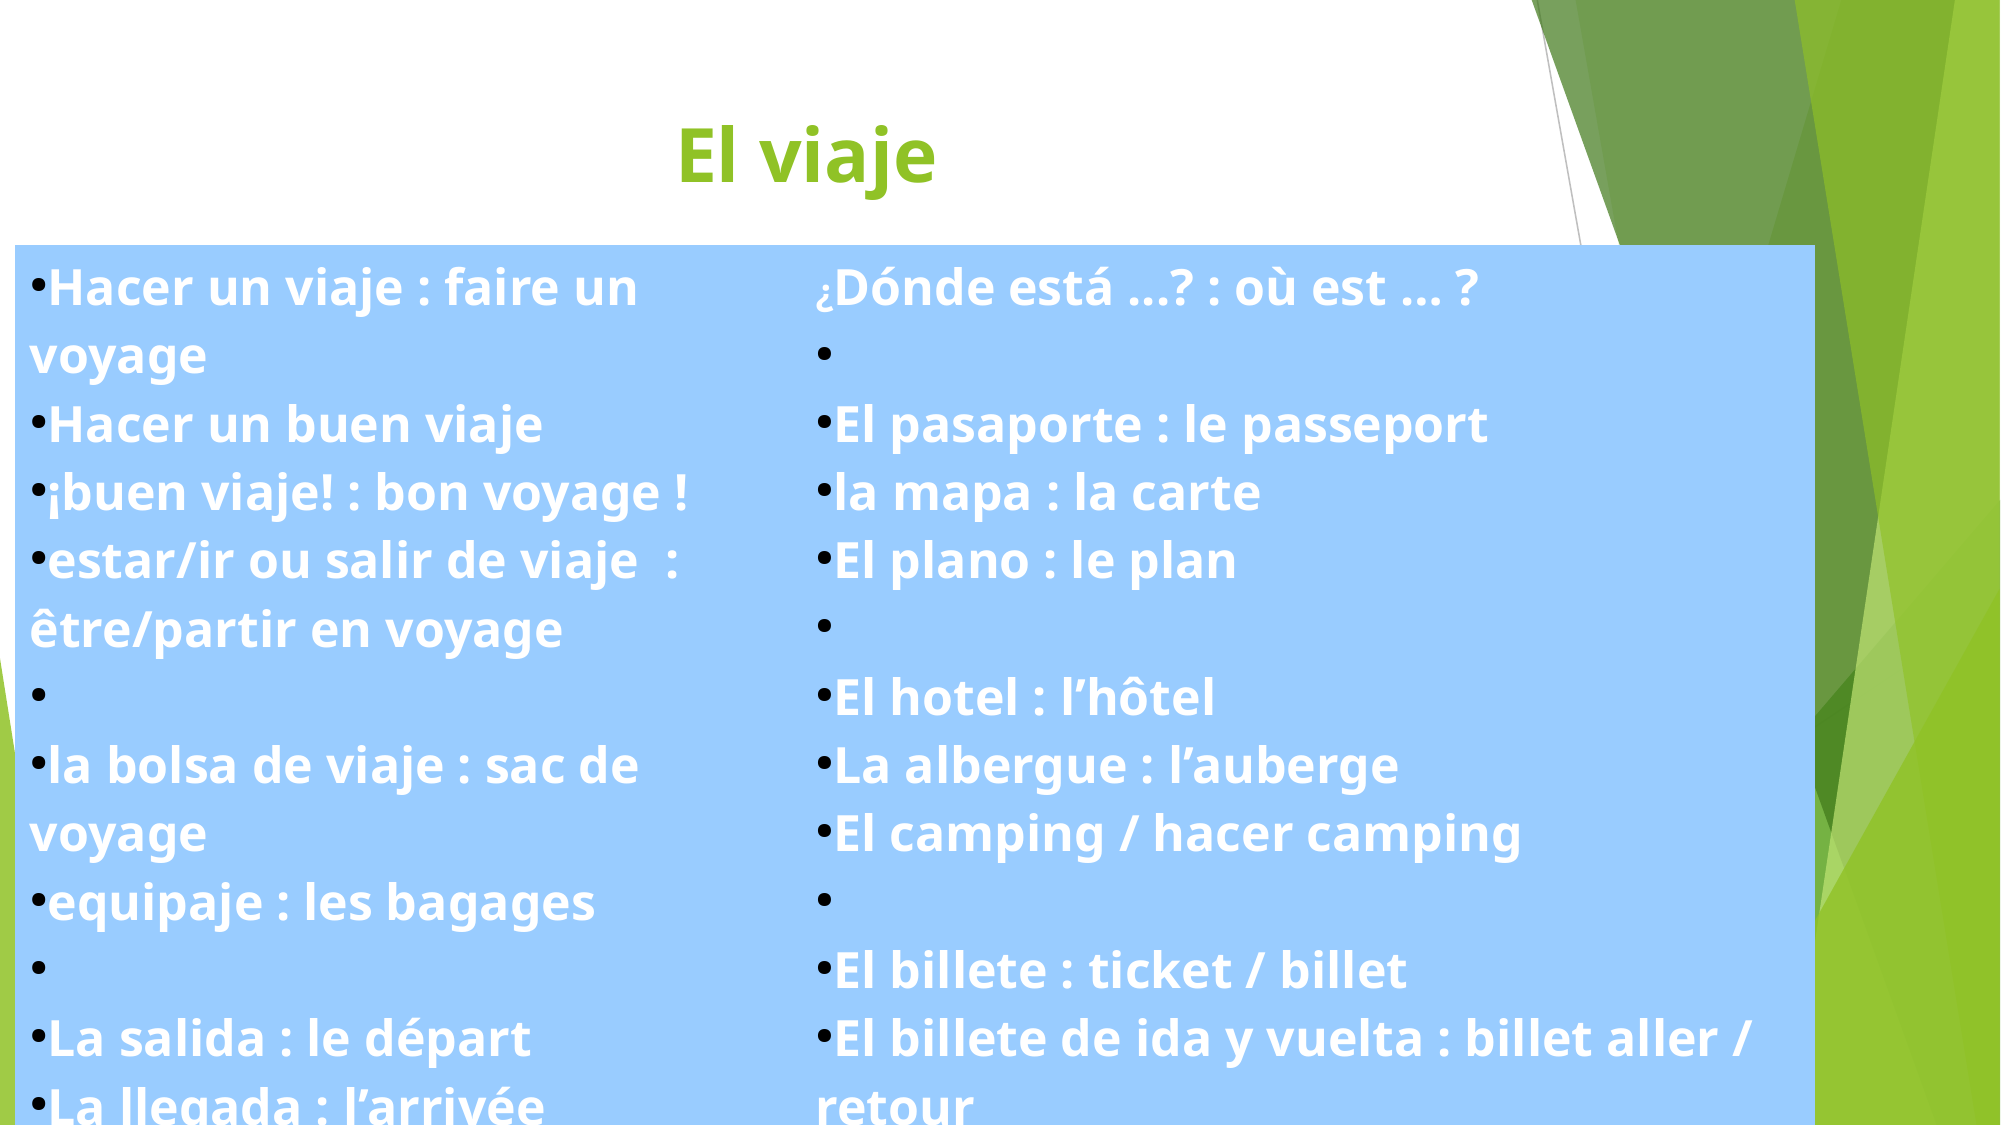

# El viaje
| Hacer un viaje : faire un voyage Hacer un buen viaje ¡buen viaje! : bon voyage ! estar/ir ou salir de viaje  : être/partir en voyage la bolsa de viaje : sac de voyage equipaje : les bagages La salida : le départ La llegada : l’arrivée El horario : l’horaire | ¿Dónde está ...? : où est … ? El pasaporte : le passeport la mapa : la carte El plano : le plan El hotel : l’hôtel La albergue : l’auberge El camping / hacer camping El billete : ticket / billet El billete de ida y vuelta : billet aller / retour |
| --- | --- |